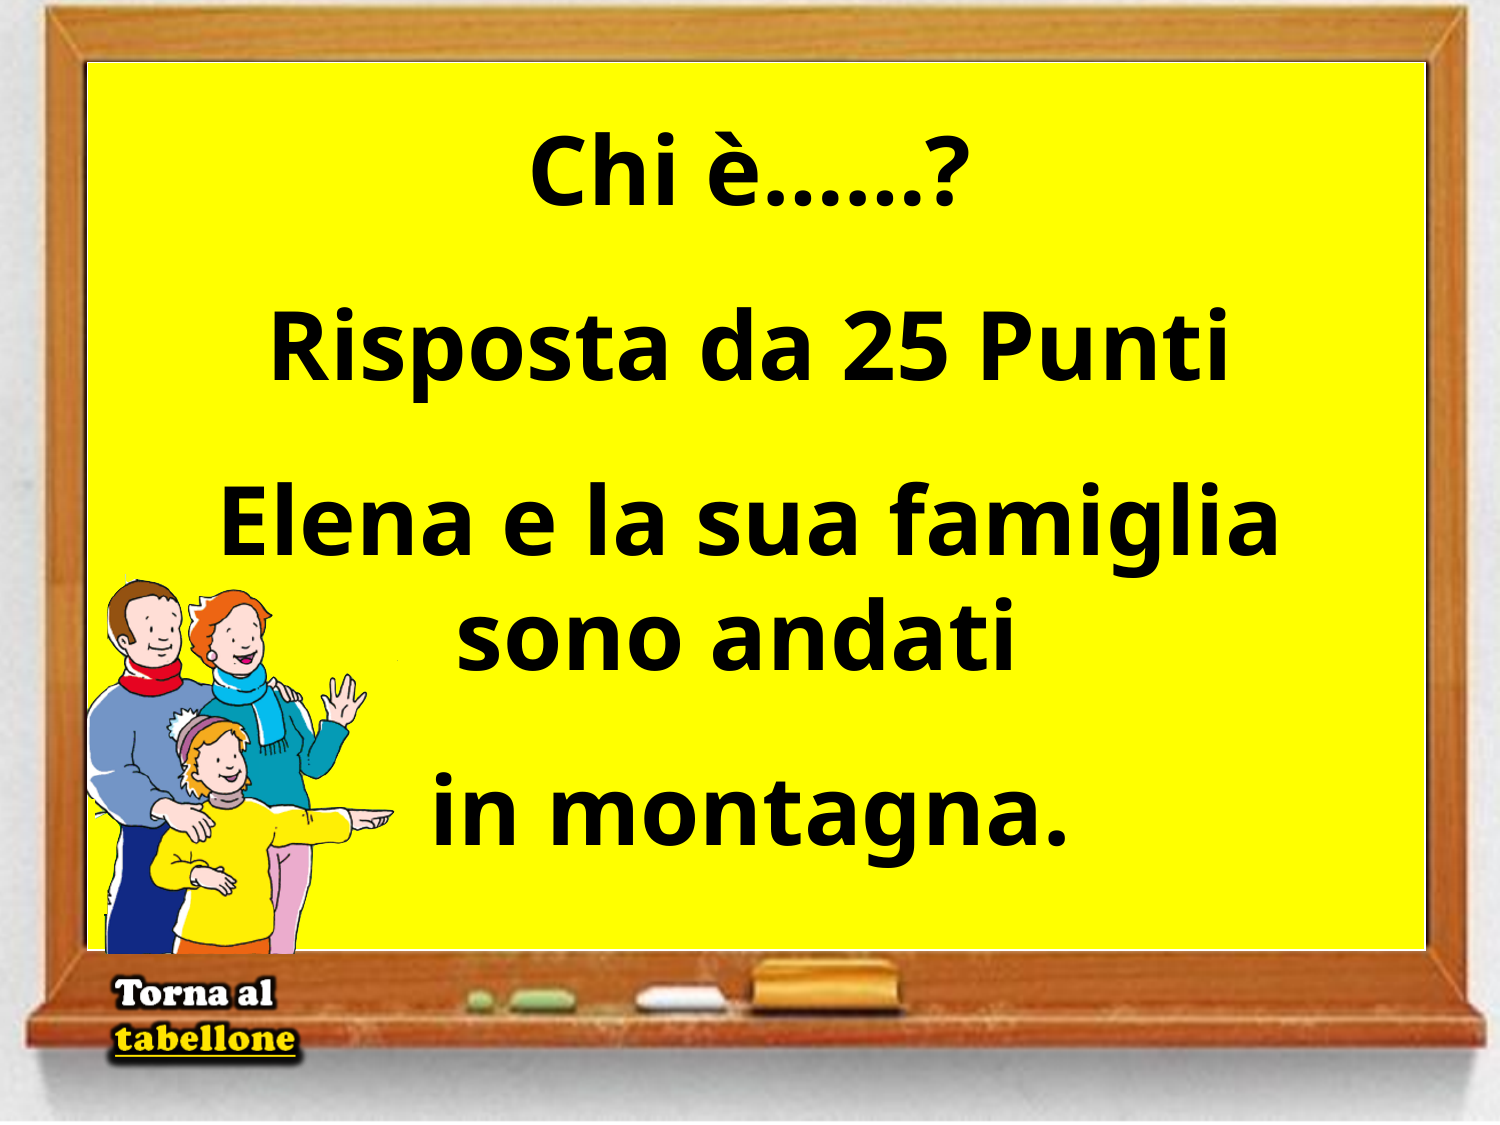

Chi è……?
Risposta da 25 Punti
Elena e la sua famiglia sono andati
in montagna.